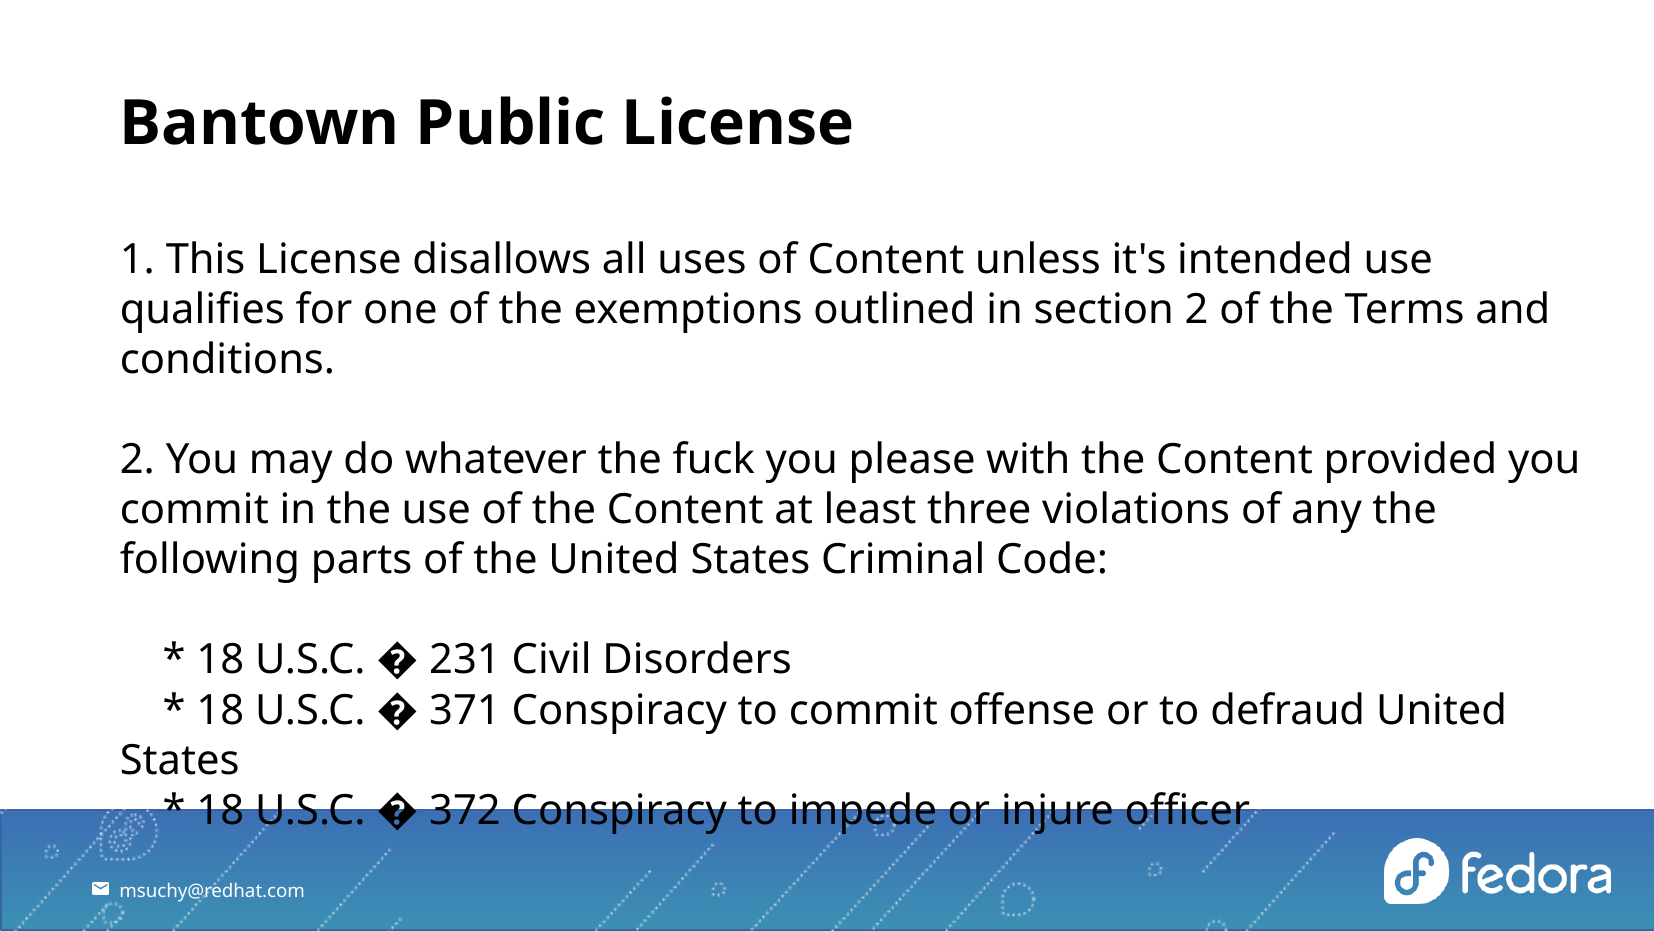

Bantown Public License
1. This License disallows all uses of Content unless it's intended use qualifies for one of the exemptions outlined in section 2 of the Terms and conditions.
2. You may do whatever the fuck you please with the Content provided you commit in the use of the Content at least three violations of any the following parts of the United States Criminal Code:
 * 18 U.S.C. � 231 Civil Disorders
 * 18 U.S.C. � 371 Conspiracy to commit offense or to defraud United States
 * 18 U.S.C. � 372 Conspiracy to impede or injure officer